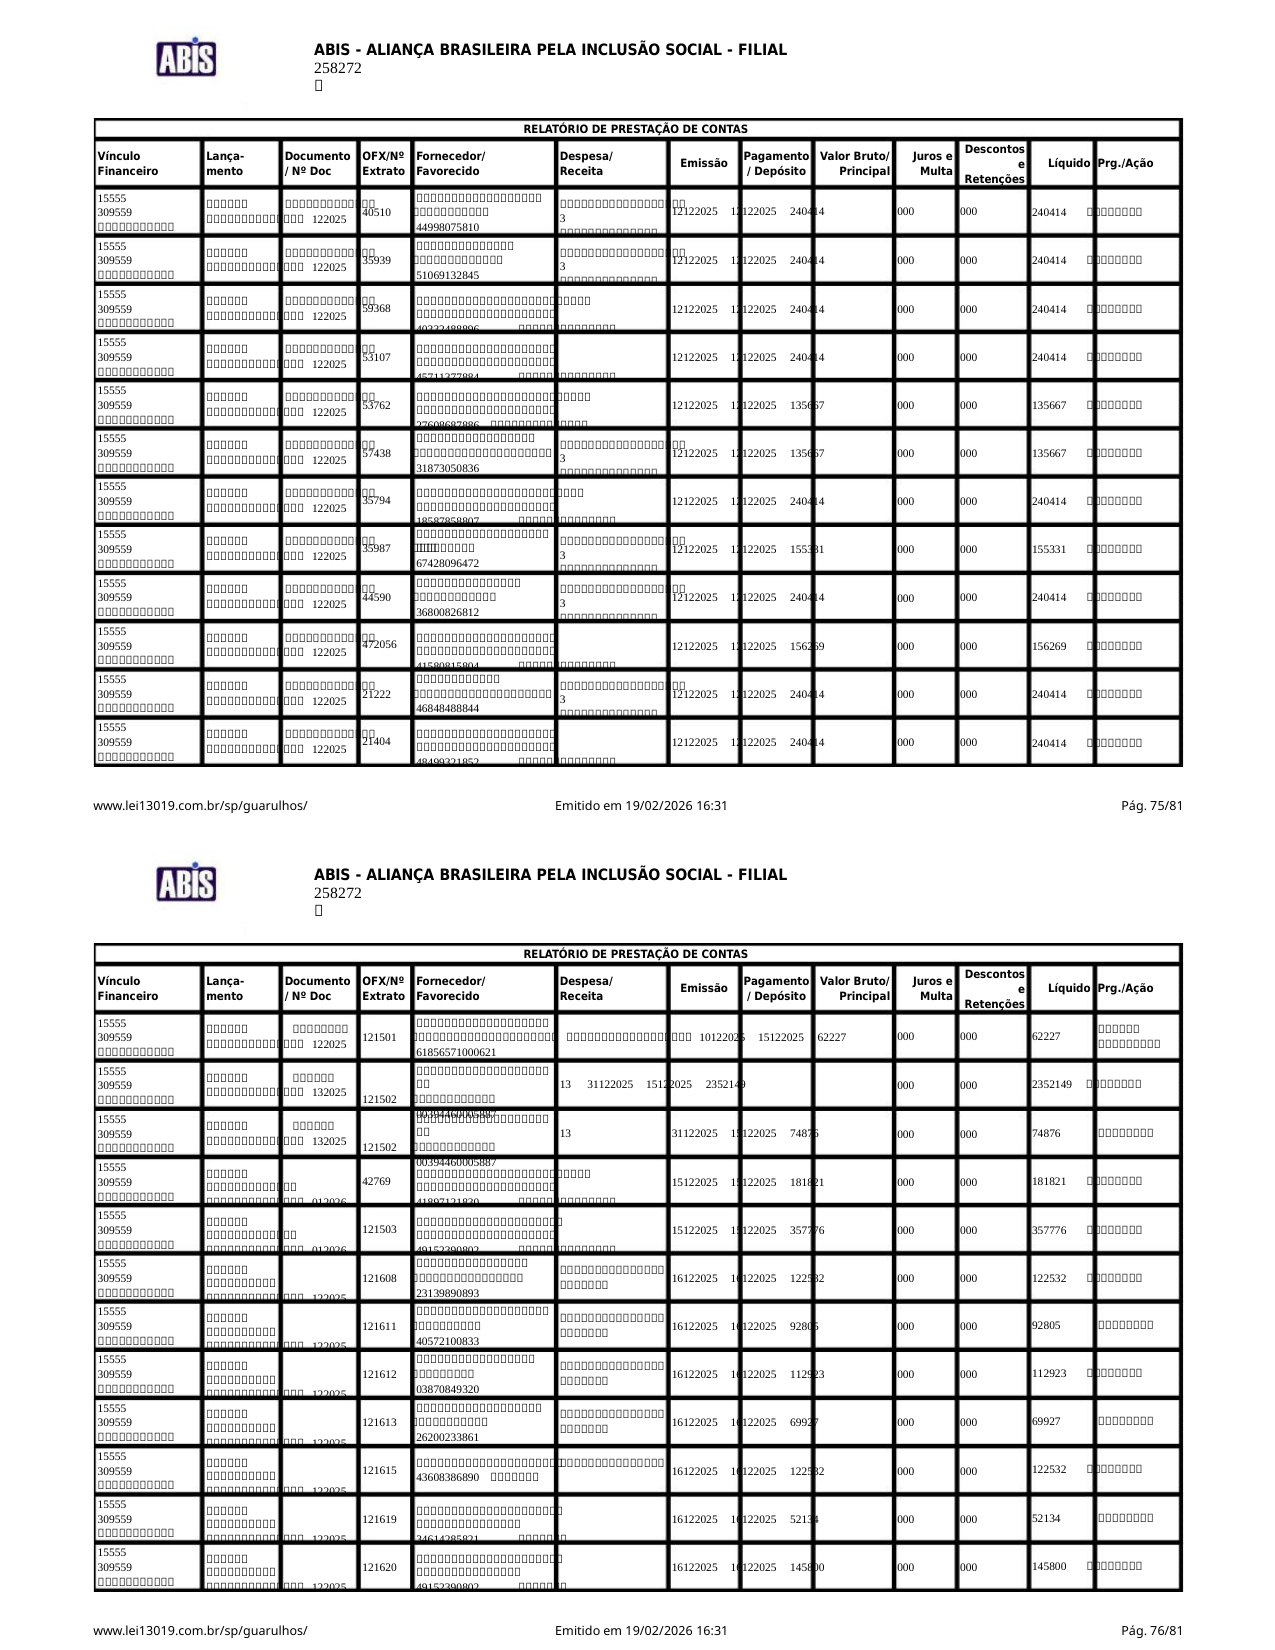

ABIS - ALIANÇA BRASILEIRA PELA INCLUSÃO SOCIAL - FILIAL


RELATÓRIO DE PRESTAÇÃO DE CONTAS
Descontos
e
Retenções
Vínculo
Financeiro
Lança-
mento
Documento
/ Nº Doc
OFX/Nº
Extrato
Fornecedor/
Favorecido
Despesa/
Receita
Pagamento
/ Depósito
Valor Bruto/
Principal
Juros e
Multa
Emissão
Líquido Prg./Ação
 
 
 
 
 
 
 
 
 
 
 
 




 


 



  
  
  
  
  
  
  
  
  
  
  
  

















 


 


















 

 
 







 

 
 




 

 
 




 


 







 

 
 






 



 





 


 







 

 
 





 


 







 

 
 

www.lei13019.com.br/sp/guarulhos/
Emitido em 19/02/2026 16:31
Pág. 75/81
ABIS - ALIANÇA BRASILEIRA PELA INCLUSÃO SOCIAL - FILIAL


RELATÓRIO DE PRESTAÇÃO DE CONTAS
Descontos
e
Retenções
Vínculo
Financeiro
Lança-
mento
Documento
/ Nº Doc
OFX/Nº
Extrato
Fornecedor/
Favorecido
Despesa/
Receita
Pagamento
/ Depósito
Valor Bruto/
Principal
Juros e
Multa
Emissão
Líquido Prg./Ação




     

 
 































 

 
 
   
 




 

 
 

  
  
  
  
  
  
  
  
  
  





 
 
 
 

 
 
 



 
 
 
 





 

 
 






 

 
 








 

 
 


 




 

 
 







 
 

 




 



 
 
 
 





 
 
 
 
 
www.lei13019.com.br/sp/guarulhos/
Emitido em 19/02/2026 16:31
Pág. 76/81